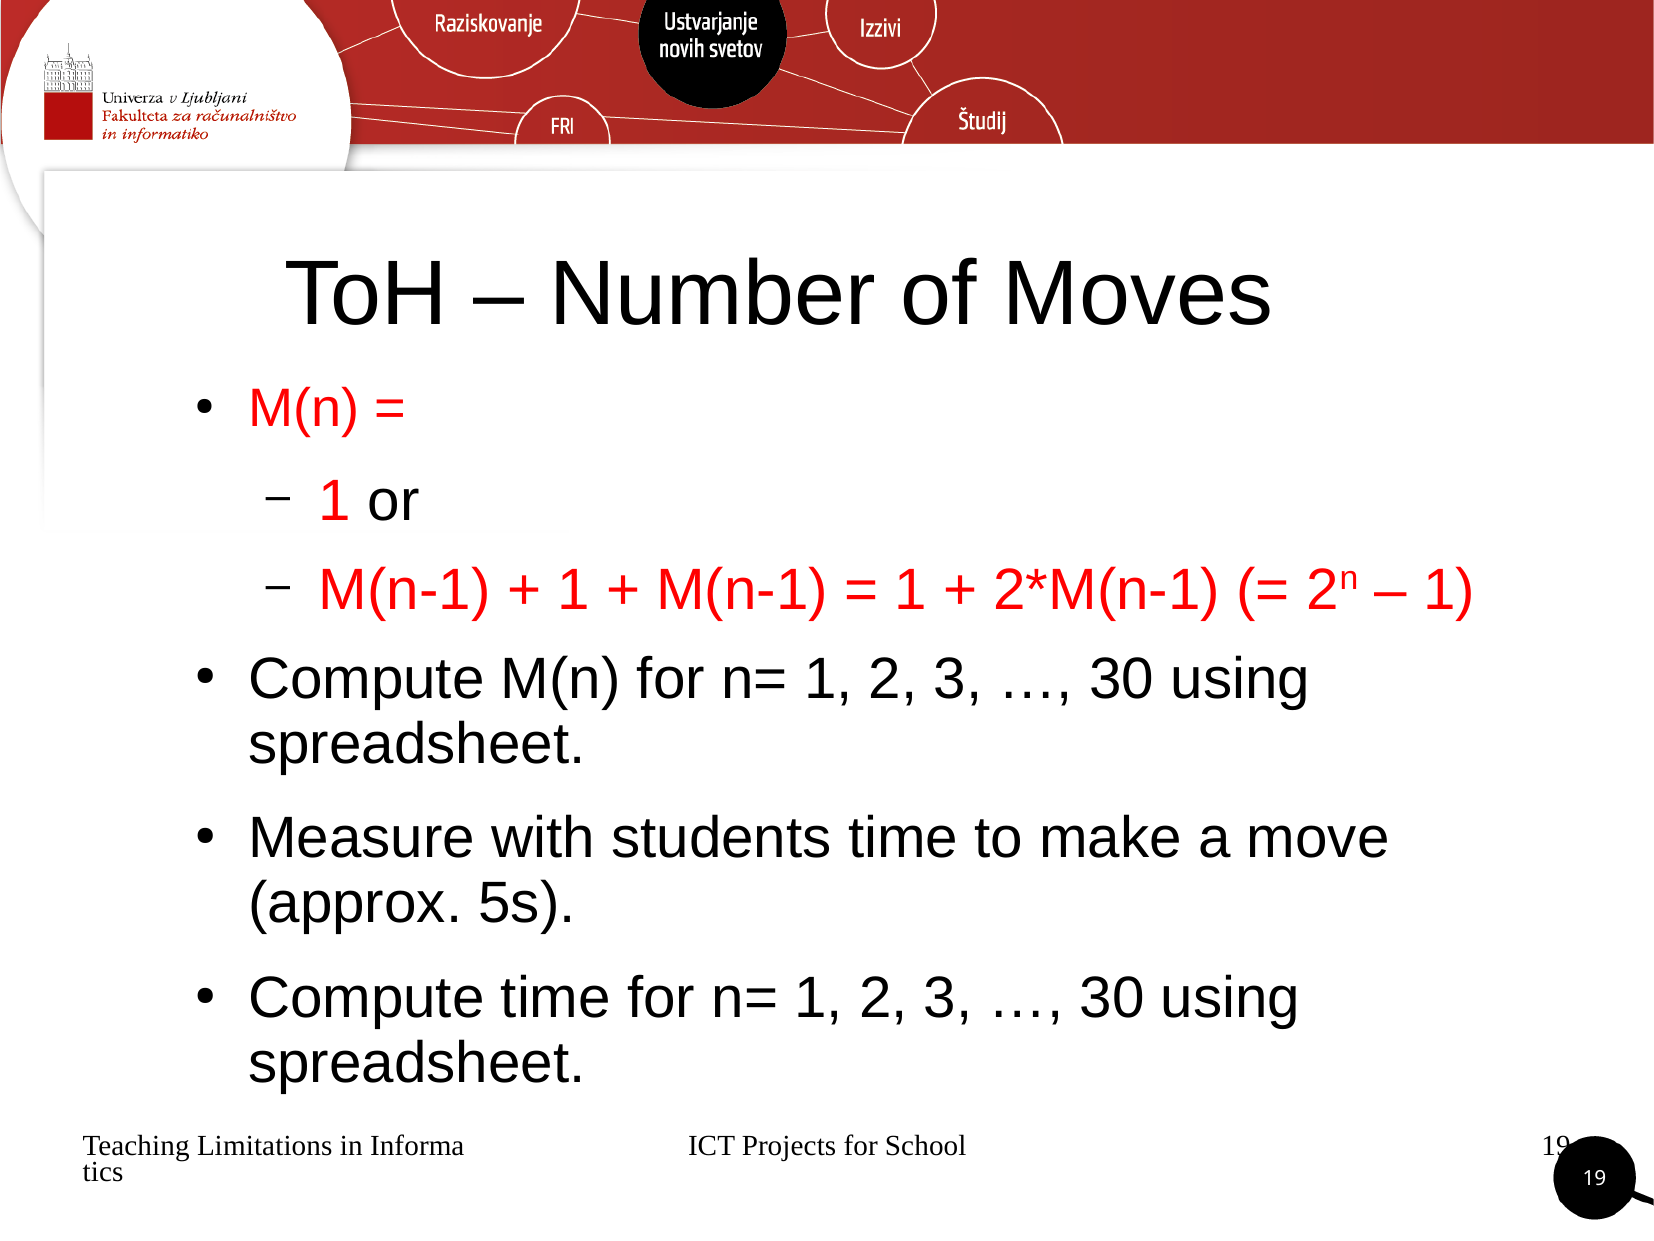

# ToH – Number of Moves
M(n) =
1 or
M(n-1) + 1 + M(n-1) = 1 + 2*M(n-1) (= 2n – 1)
Compute M(n) for n= 1, 2, 3, …, 30 using spreadsheet.
Measure with students time to make a move (approx. 5s).
Compute time for n= 1, 2, 3, …, 30 using spreadsheet.
Teaching Limitations in Informatics
ICT Projects for School
19